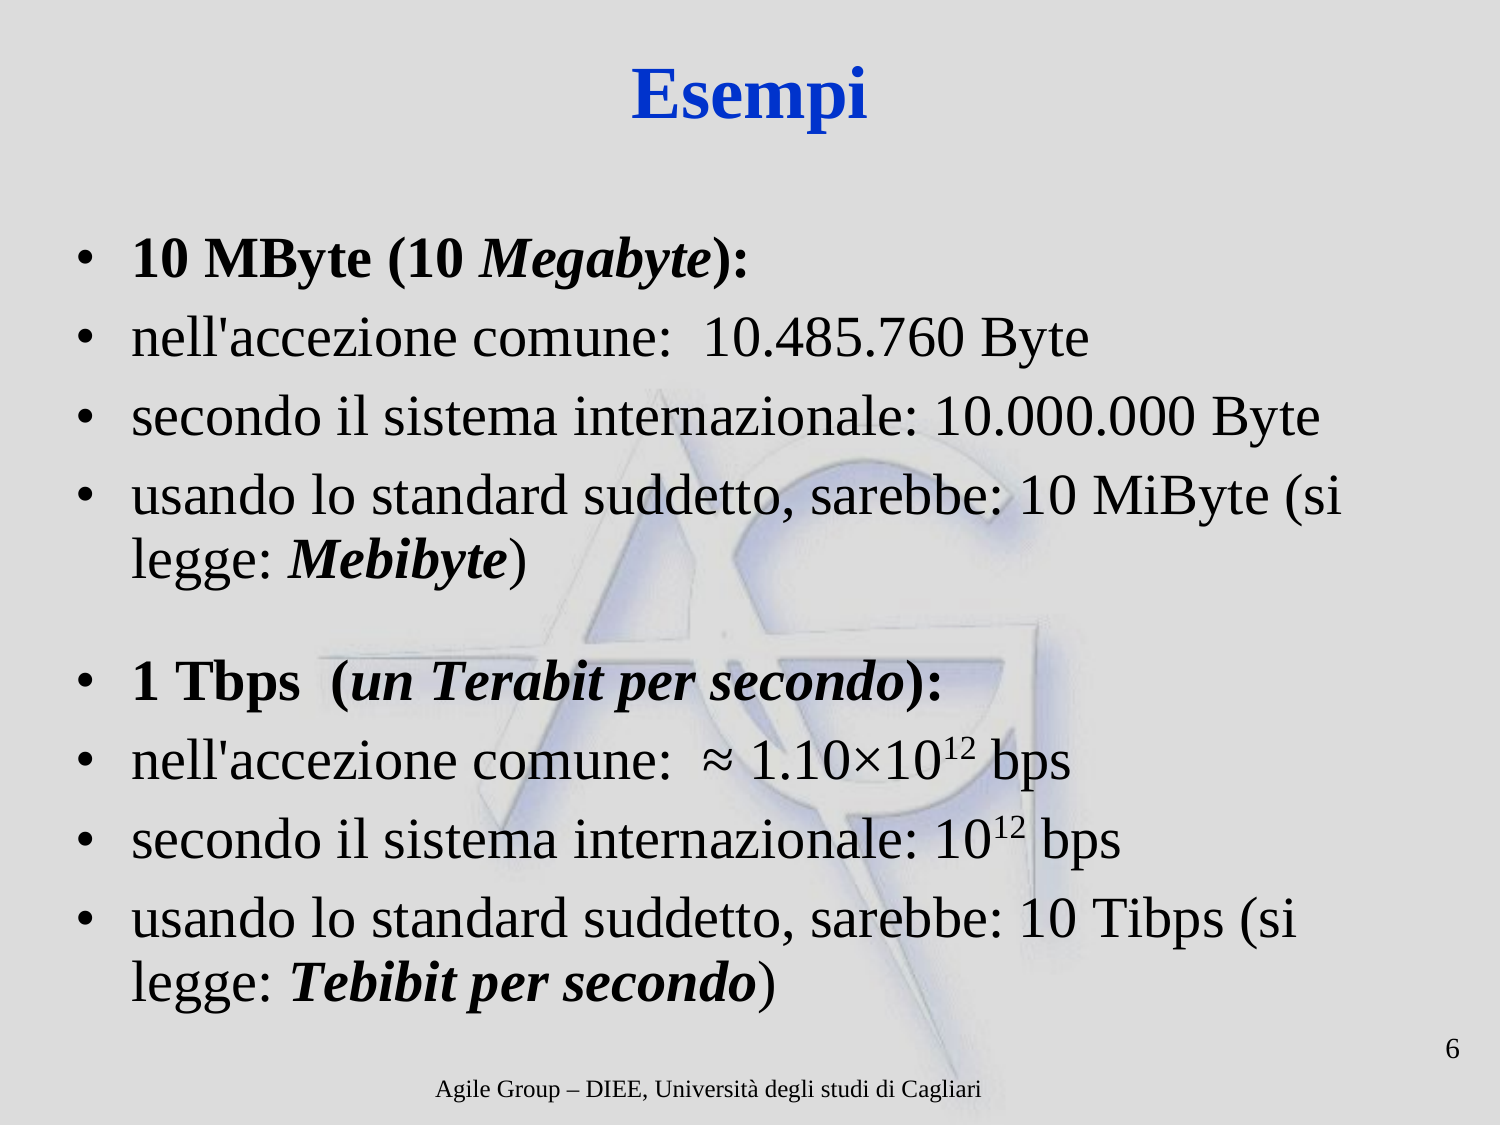

# Esempi
10 MByte (10 Megabyte):
nell'accezione comune: 10.485.760 Byte
secondo il sistema internazionale: 10.000.000 Byte
usando lo standard suddetto, sarebbe: 10 MiByte (si legge: Mebibyte)
1 Tbps (un Terabit per secondo):
nell'accezione comune: ≈ 1.10×1012 bps
secondo il sistema internazionale: 1012 bps
usando lo standard suddetto, sarebbe: 10 Tibps (si legge: Tebibit per secondo)
6